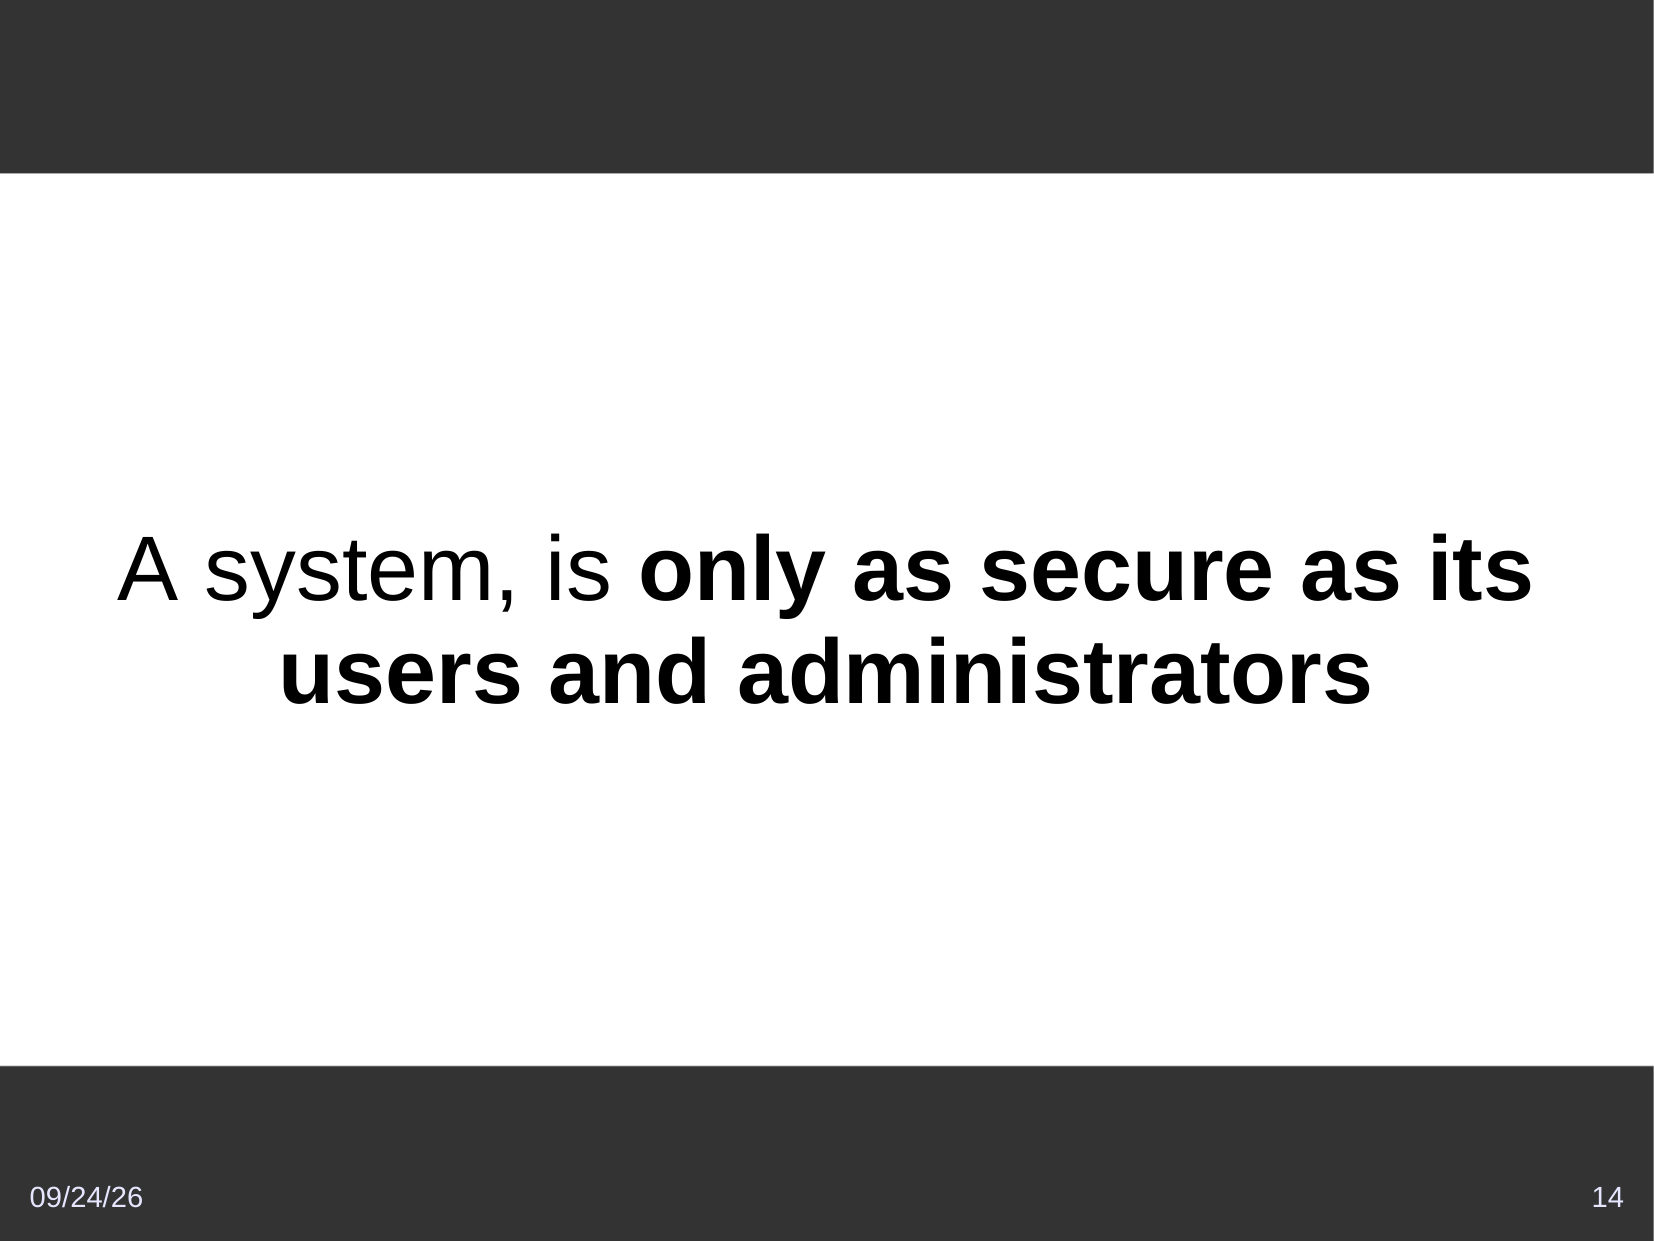

#
A system, is only as secure as its users and administrators
14